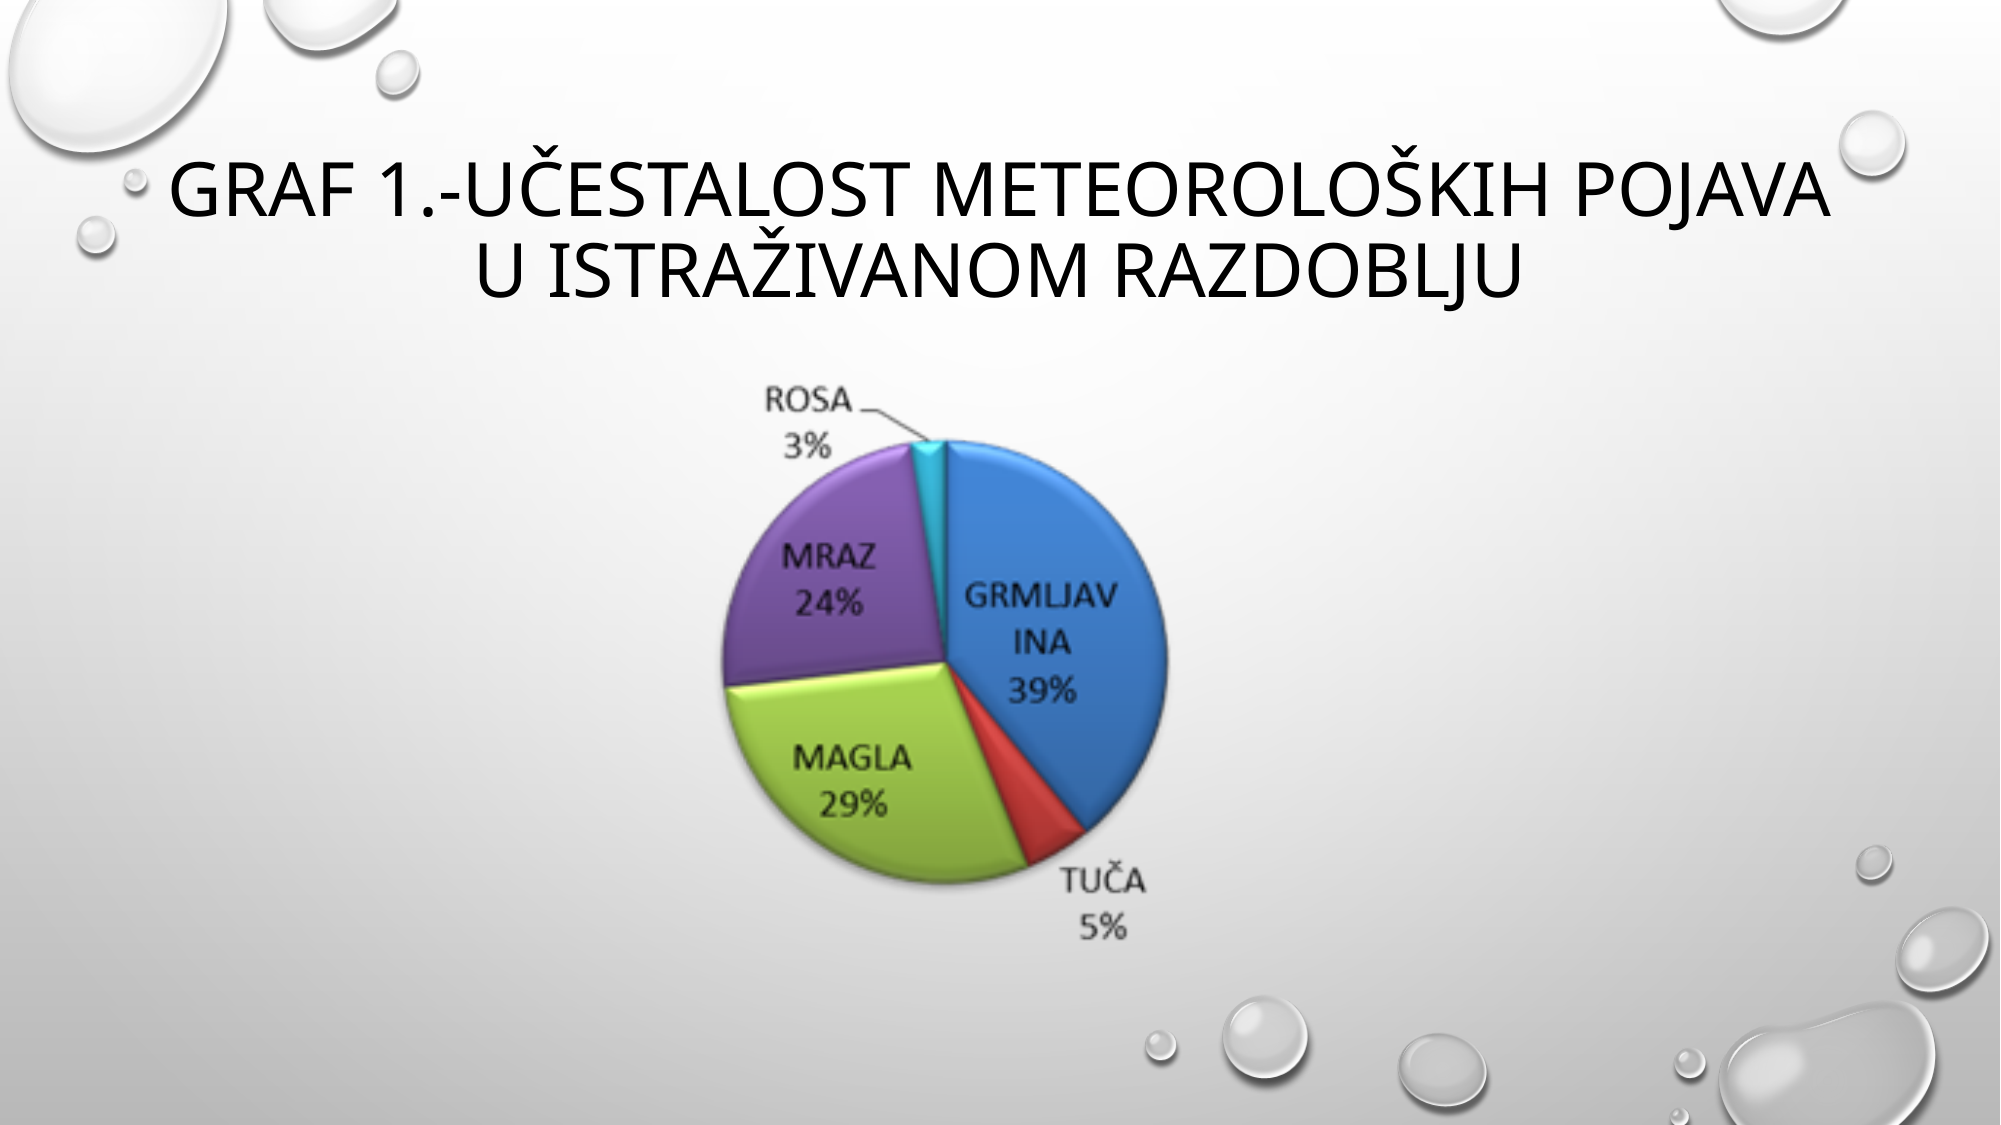

# Graf 1.-Učestalost meteoroloških pojava u istraživanom razdoblju